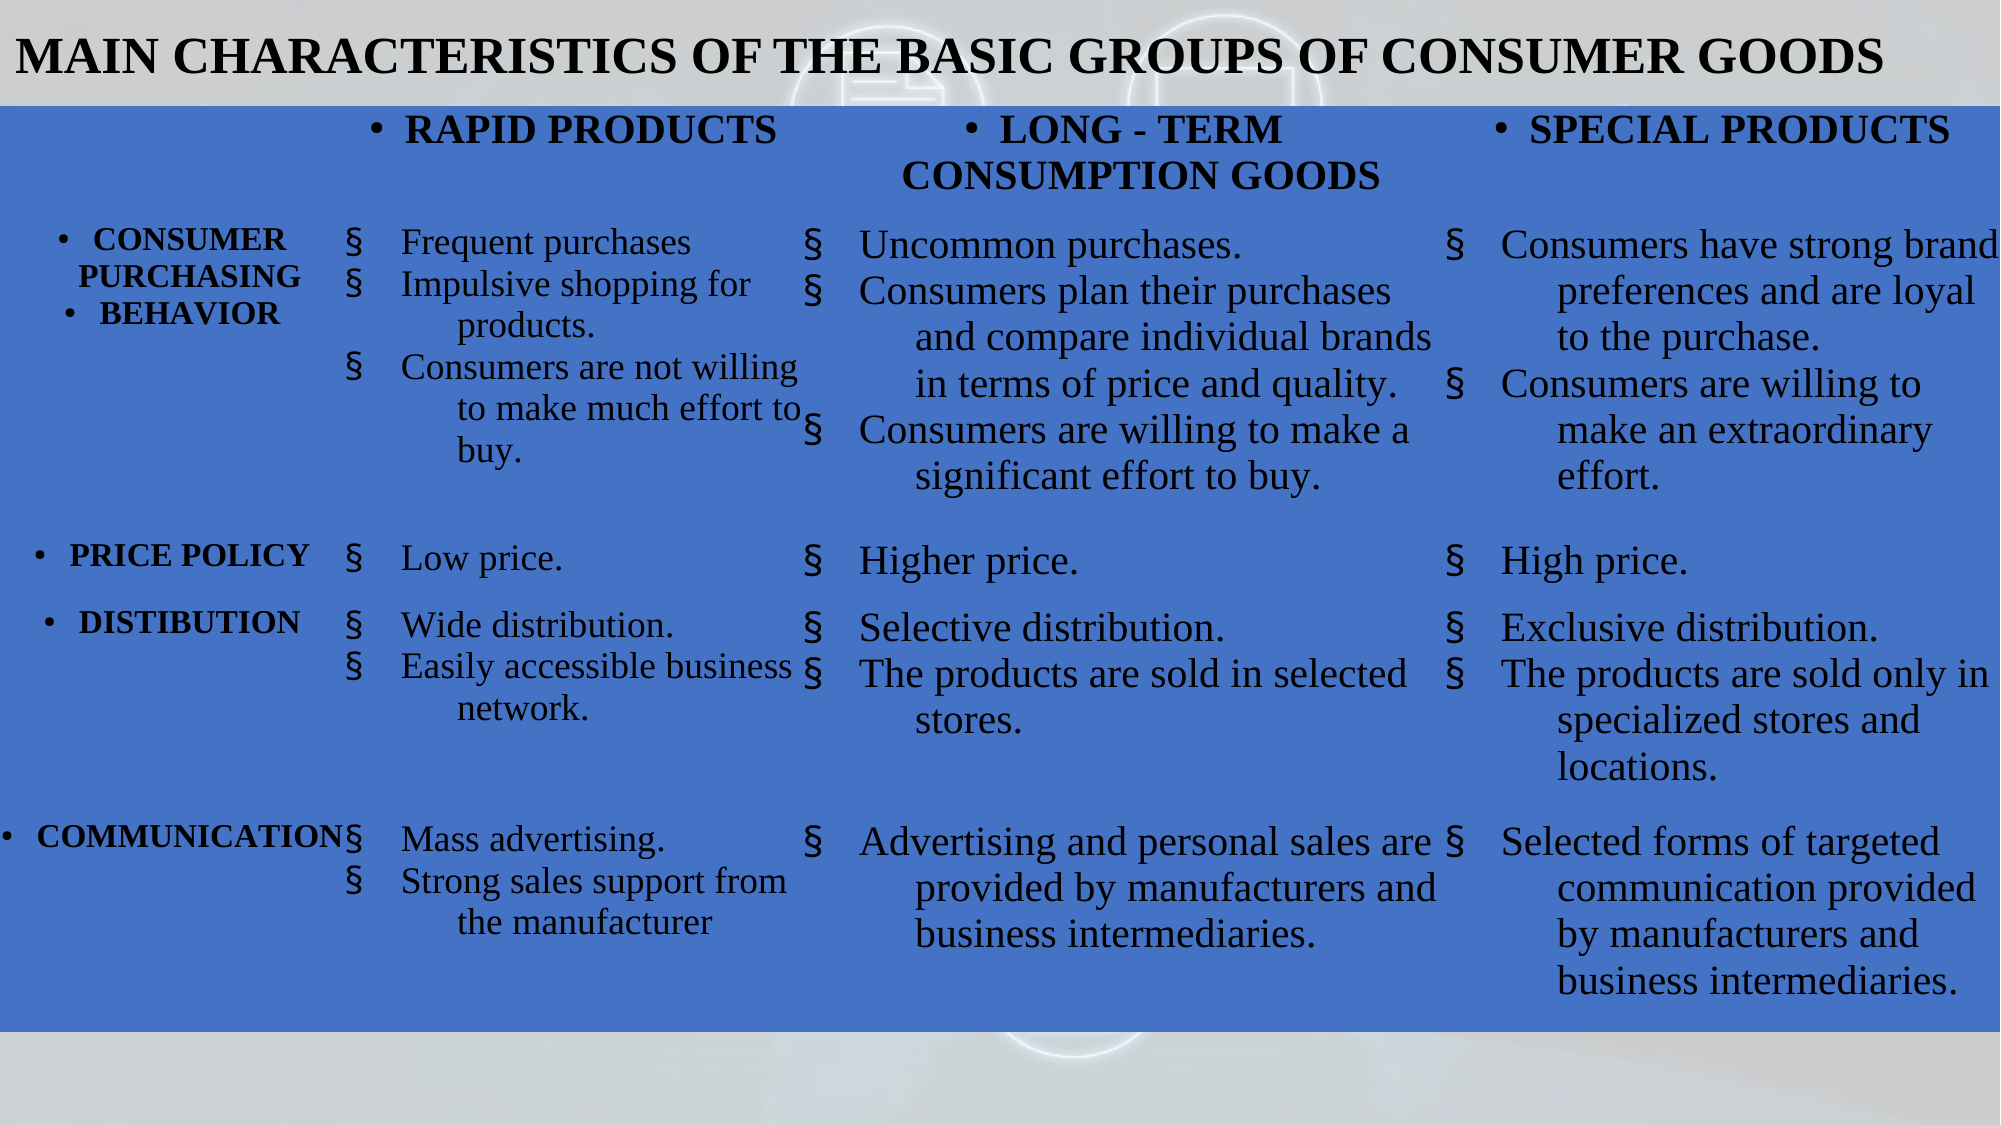

MAIN CHARACTERISTICS OF THE BASIC GROUPS OF CONSUMER GOODS
| | RAPID PRODUCTS | LONG - TERM CONSUMPTION GOODS | SPECIAL PRODUCTS |
| --- | --- | --- | --- |
| CONSUMER PURCHASING BEHAVIOR | Frequent purchases Impulsive shopping for products. Consumers are not willing to make much effort to buy. | Uncommon purchases. Consumers plan their purchases and compare individual brands in terms of price and quality. Consumers are willing to make a significant effort to buy. | Consumers have strong brand preferences and are loyal to the purchase. Consumers are willing to make an extraordinary effort. |
| PRICE POLICY | Low price. | Higher price. | High price. |
| DISTIBUTION | Wide distribution. Easily accessible business network. | Selective distribution. The products are sold in selected stores. | Exclusive distribution. The products are sold only in specialized stores and locations. |
| COMMUNICATION | Mass advertising. Strong sales support from the manufacturer | Advertising and personal sales are provided by manufacturers and business intermediaries. | Selected forms of targeted communication provided by manufacturers and business intermediaries. |